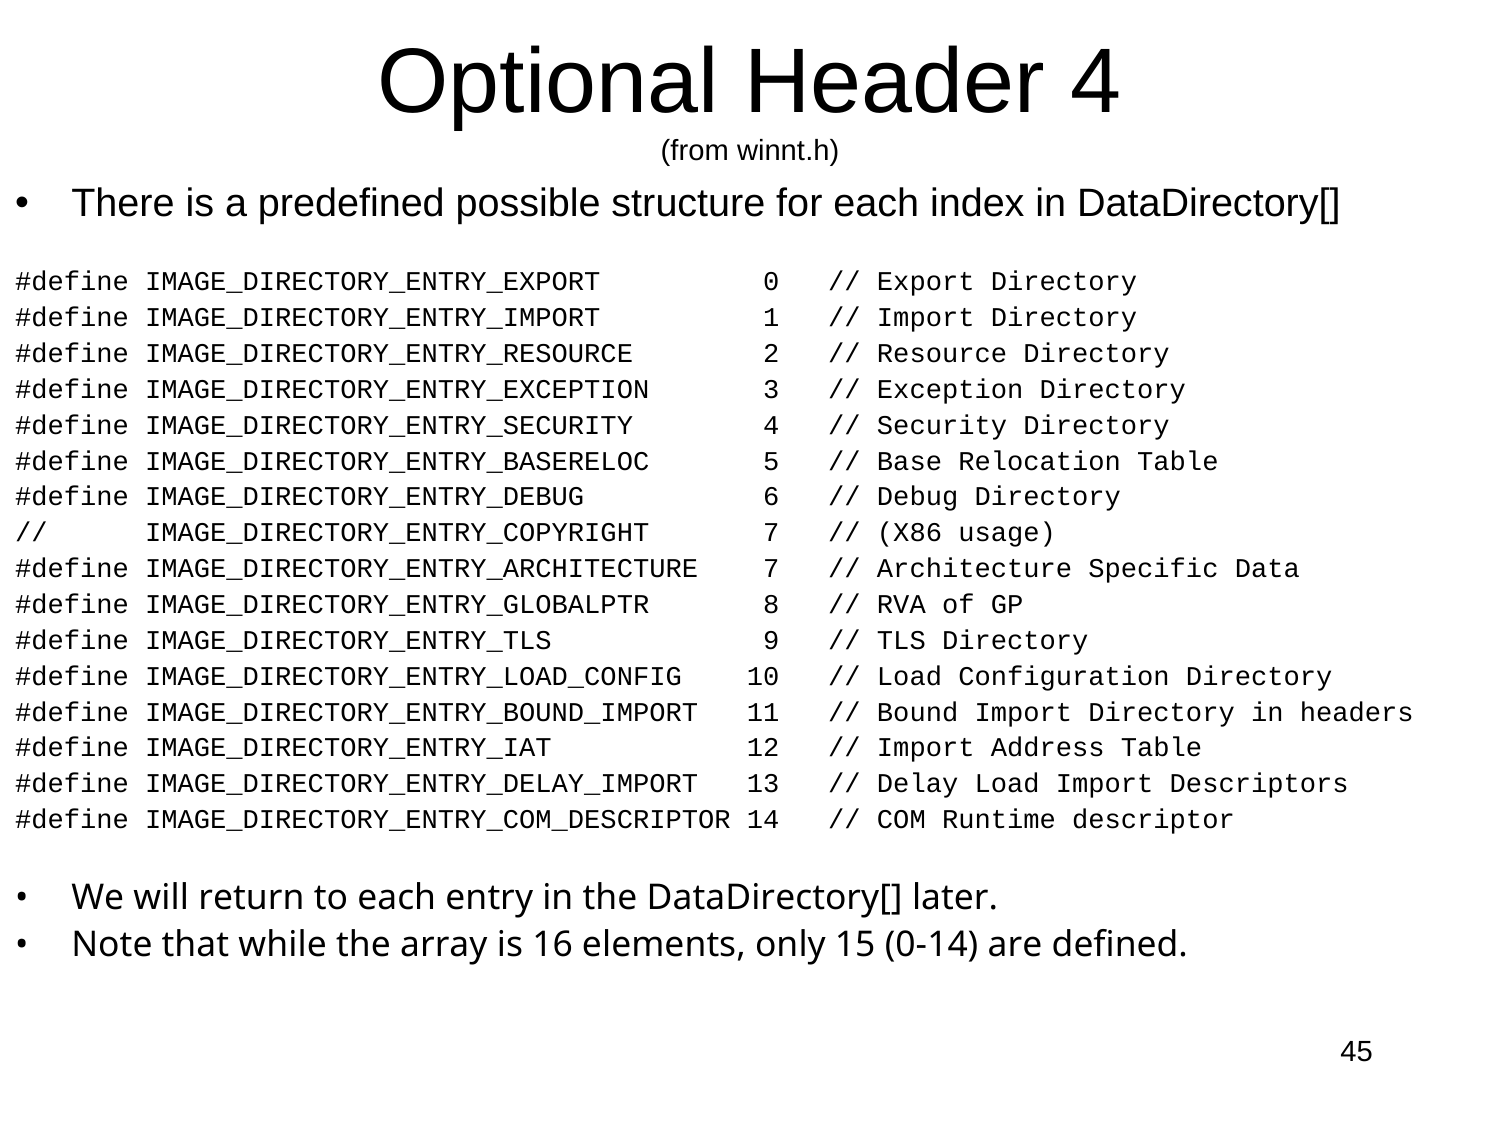

# Optional Header 4 (from winnt.h)
There is a predefined possible structure for each index in DataDirectory[]
#define IMAGE_DIRECTORY_ENTRY_EXPORT 0 // Export Directory
#define IMAGE_DIRECTORY_ENTRY_IMPORT 1 // Import Directory
#define IMAGE_DIRECTORY_ENTRY_RESOURCE 2 // Resource Directory
#define IMAGE_DIRECTORY_ENTRY_EXCEPTION 3 // Exception Directory
#define IMAGE_DIRECTORY_ENTRY_SECURITY 4 // Security Directory
#define IMAGE_DIRECTORY_ENTRY_BASERELOC 5 // Base Relocation Table
#define IMAGE_DIRECTORY_ENTRY_DEBUG 6 // Debug Directory
// IMAGE_DIRECTORY_ENTRY_COPYRIGHT 7 // (X86 usage)
#define IMAGE_DIRECTORY_ENTRY_ARCHITECTURE 7 // Architecture Specific Data
#define IMAGE_DIRECTORY_ENTRY_GLOBALPTR 8 // RVA of GP
#define IMAGE_DIRECTORY_ENTRY_TLS 9 // TLS Directory
#define IMAGE_DIRECTORY_ENTRY_LOAD_CONFIG 10 // Load Configuration Directory
#define IMAGE_DIRECTORY_ENTRY_BOUND_IMPORT 11 // Bound Import Directory in headers
#define IMAGE_DIRECTORY_ENTRY_IAT 12 // Import Address Table
#define IMAGE_DIRECTORY_ENTRY_DELAY_IMPORT 13 // Delay Load Import Descriptors
#define IMAGE_DIRECTORY_ENTRY_COM_DESCRIPTOR 14 // COM Runtime descriptor
We will return to each entry in the DataDirectory[] later.
Note that while the array is 16 elements, only 15 (0-14) are defined.